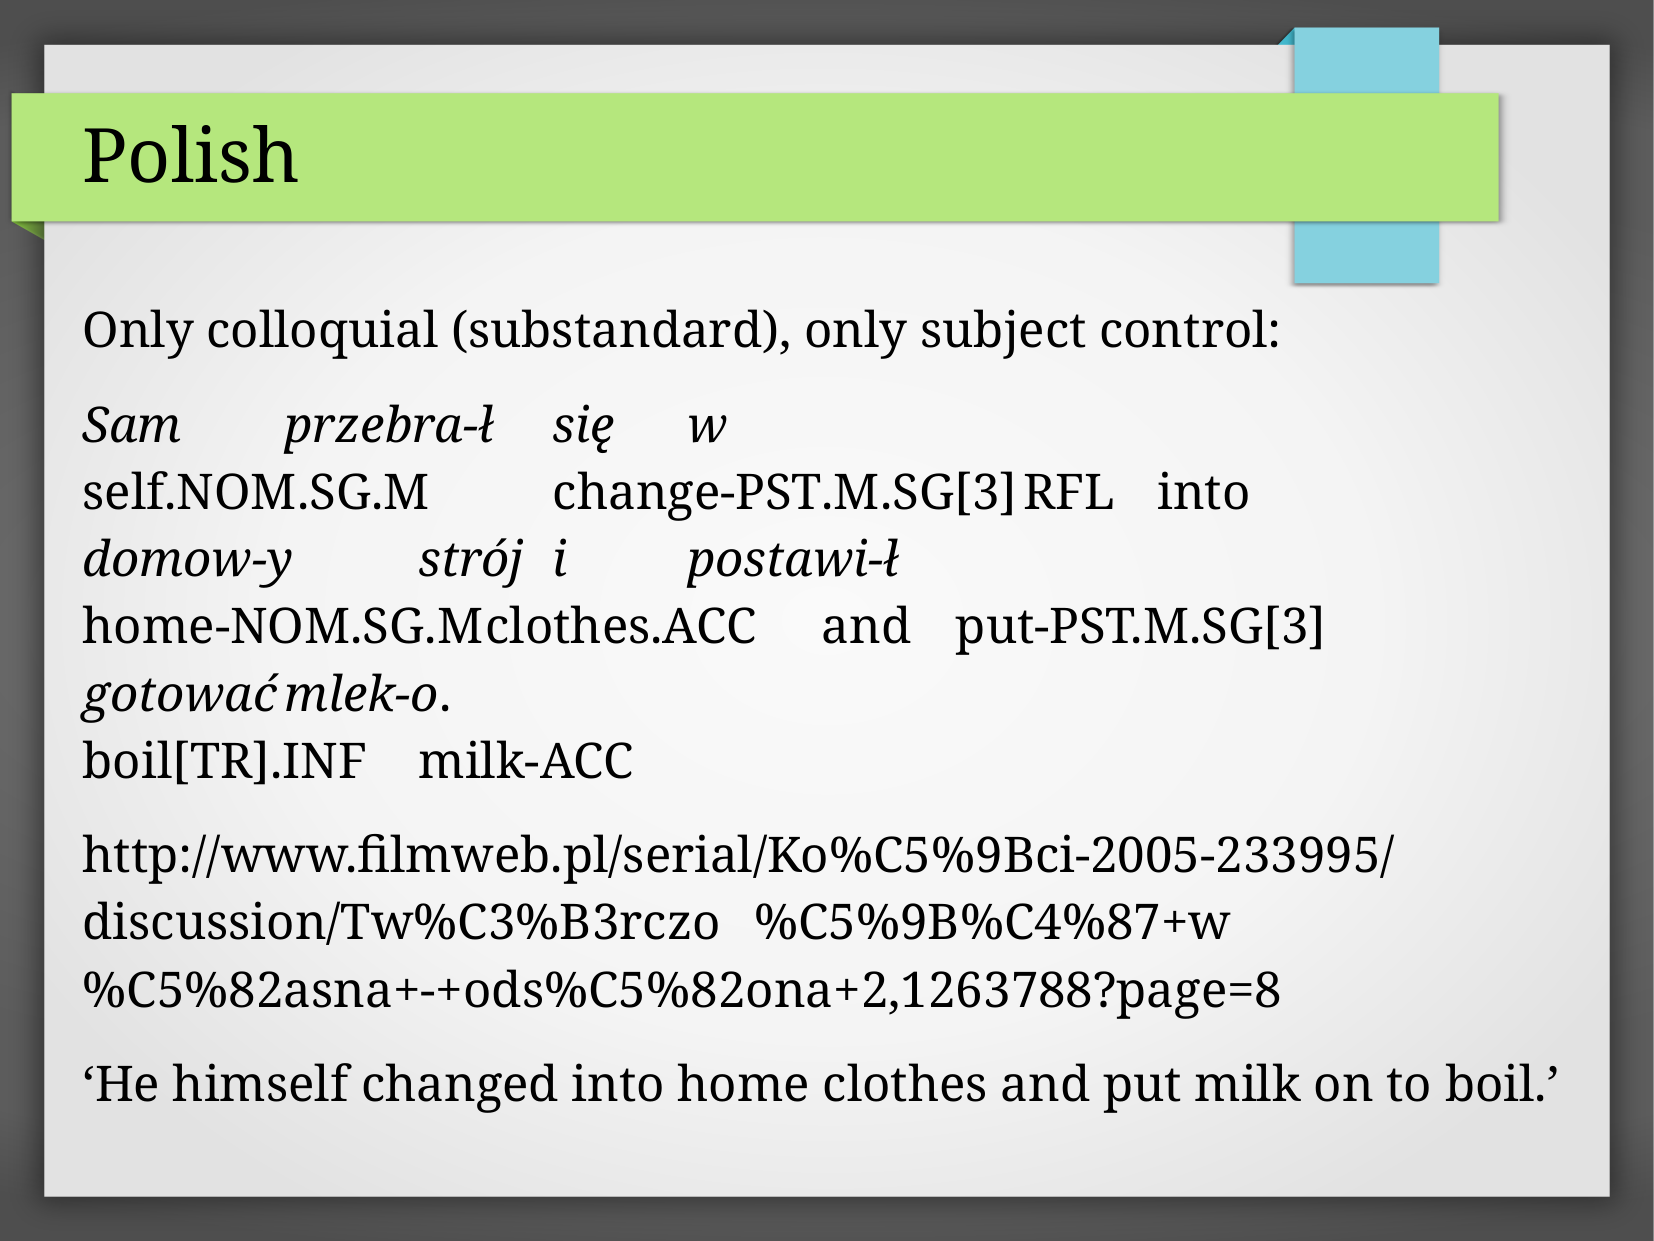

# Polish
Only colloquial (substandard), only subject control:
Sam					przebra-ł					się		w
self.NOM.SG.M		change-PST.M.SG[3]	RFL	into
domow-y				strój 				i 		postawi-ł
home-NOM.SG.M	clothes.ACC		and	put-PST.M.SG[3]
gotować			mlek-o.
boil[TR].INF	milk-ACC
http://www.filmweb.pl/serial/Ko%C5%9Bci-2005-233995/discussion/Tw%C3%B3rczo	%C5%9B%C4%87+w%C5%82asna+-+ods%C5%82ona+2,1263788?page=8
‘He himself changed into home clothes and put milk on to boil.’